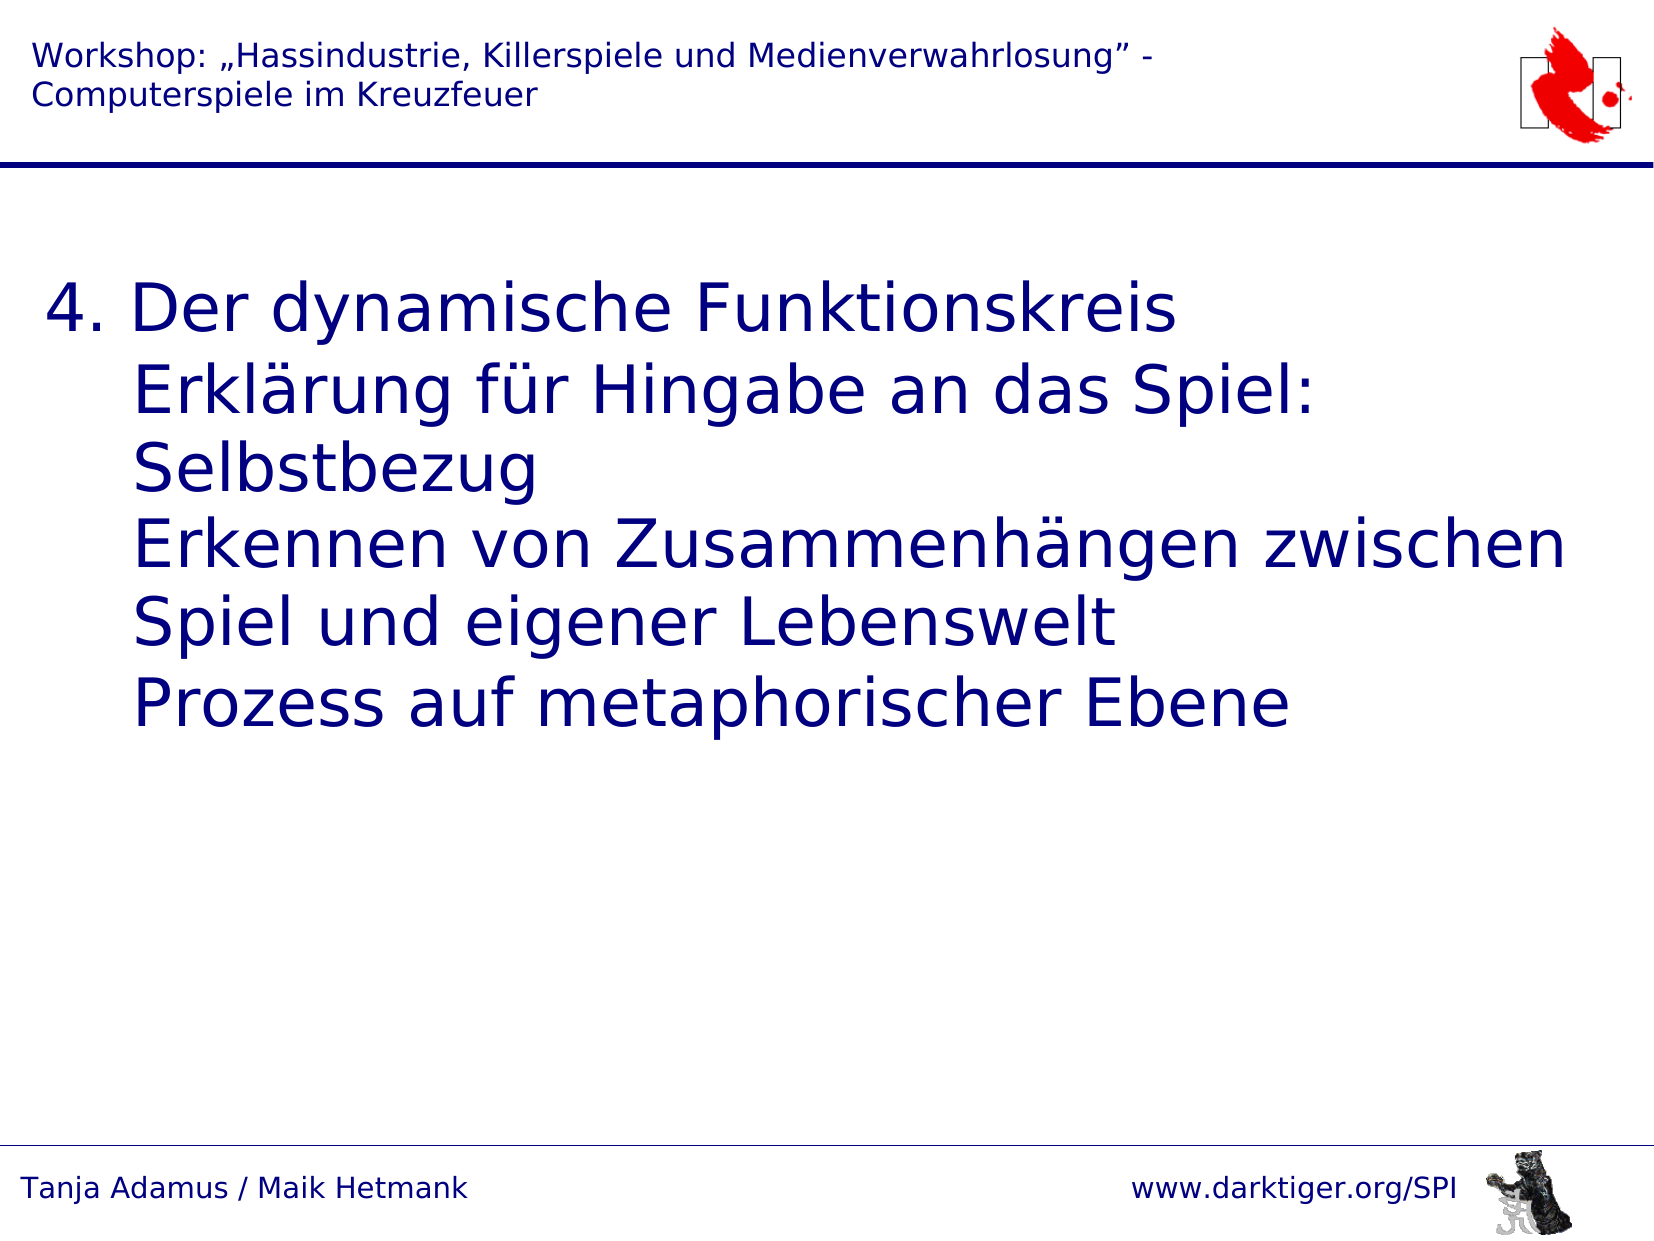

Workshop: „Hassindustrie, Killerspiele und Medienverwahrlosung” - Computerspiele im Kreuzfeuer
4. Der dynamische Funktionskreis
Erklärung für Hingabe an das Spiel: Selbstbezug
Erkennen von Zusammenhängen zwischen Spiel und eigener Lebenswelt
Prozess auf metaphorischer Ebene